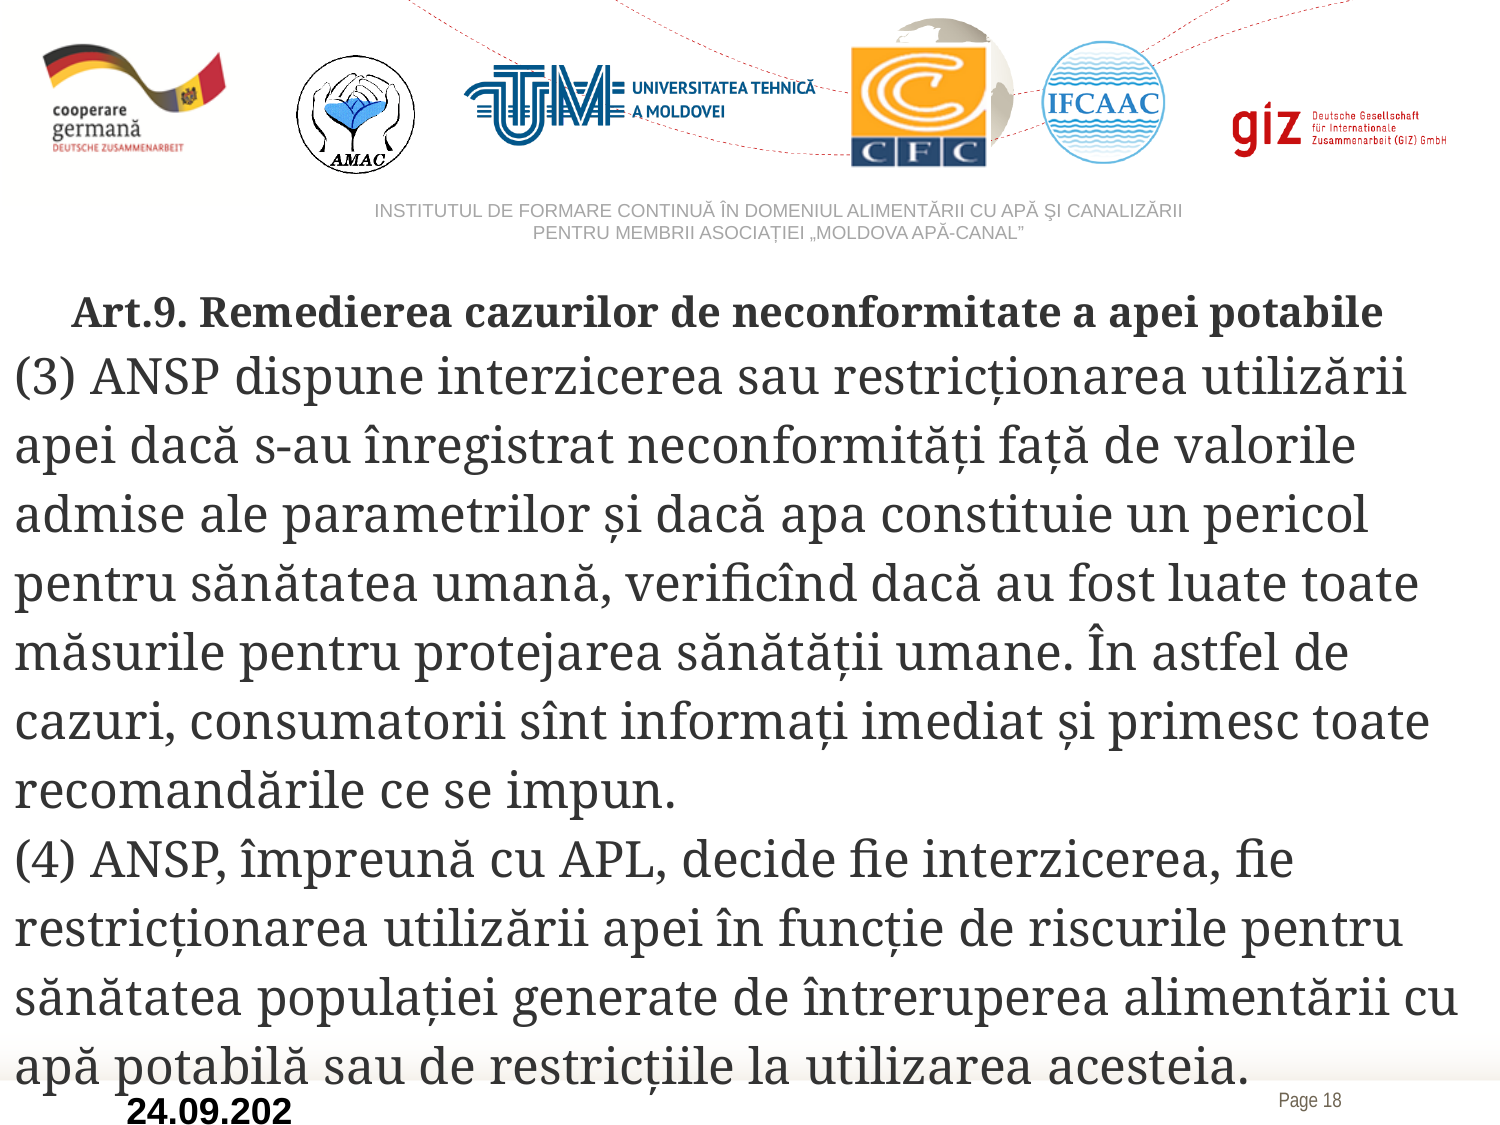

INSTITUTUL DE FORMARE CONTINUĂ ÎN DOMENIUL ALIMENTĂRII CU APĂ ŞI CANALIZĂRII
PENTRU MEMBRII ASOCIAȚIEI „MOLDOVA APĂ-CANAL”
# Art.9. Remedierea cazurilor de neconformitate a apei potabile (3) ANSP dispune interzicerea sau restricționarea utilizării apei dacă s-au înregistrat neconformități față de valorile admise ale parametrilor și dacă apa constituie un pericol pentru sănătatea umană, verificînd dacă au fost luate toate măsurile pentru protejarea sănătății umane. În astfel de cazuri, consumatorii sînt informați imediat și primesc toate recomandările ce se impun. (4) ANSP, împreună cu APL, decide fie interzicerea, fie restricționarea utilizării apei în funcție de riscurile pentru sănătatea populației generate de întreruperea alimentării cu apă potabilă sau de restricțiile la utilizarea acesteia.